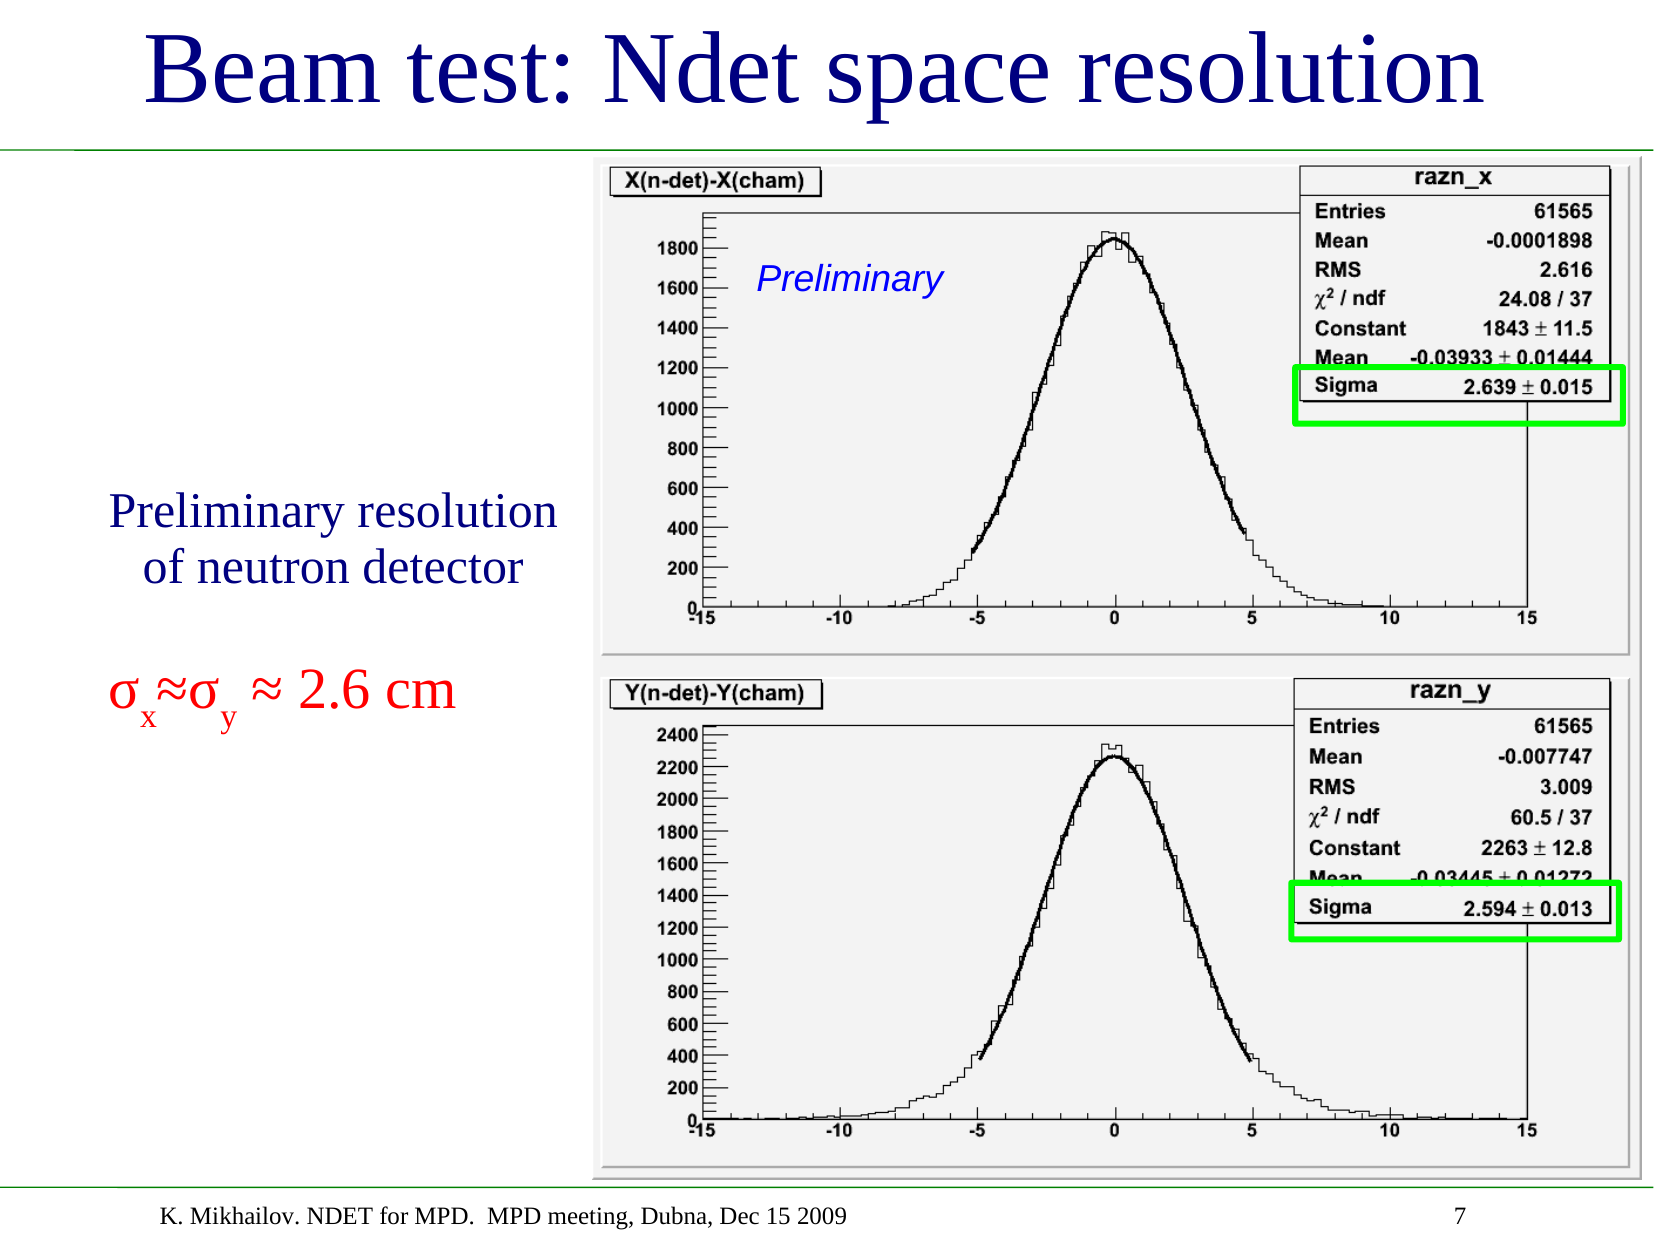

# Beam test: Ndet space resolution
Preliminary
Preliminary resolution
of neutron detector
σx≈σy ≈ 2.6 cm
K. Mikhailov. NDET for MPD. MPD meeting, Dubna, Dec 15 2009